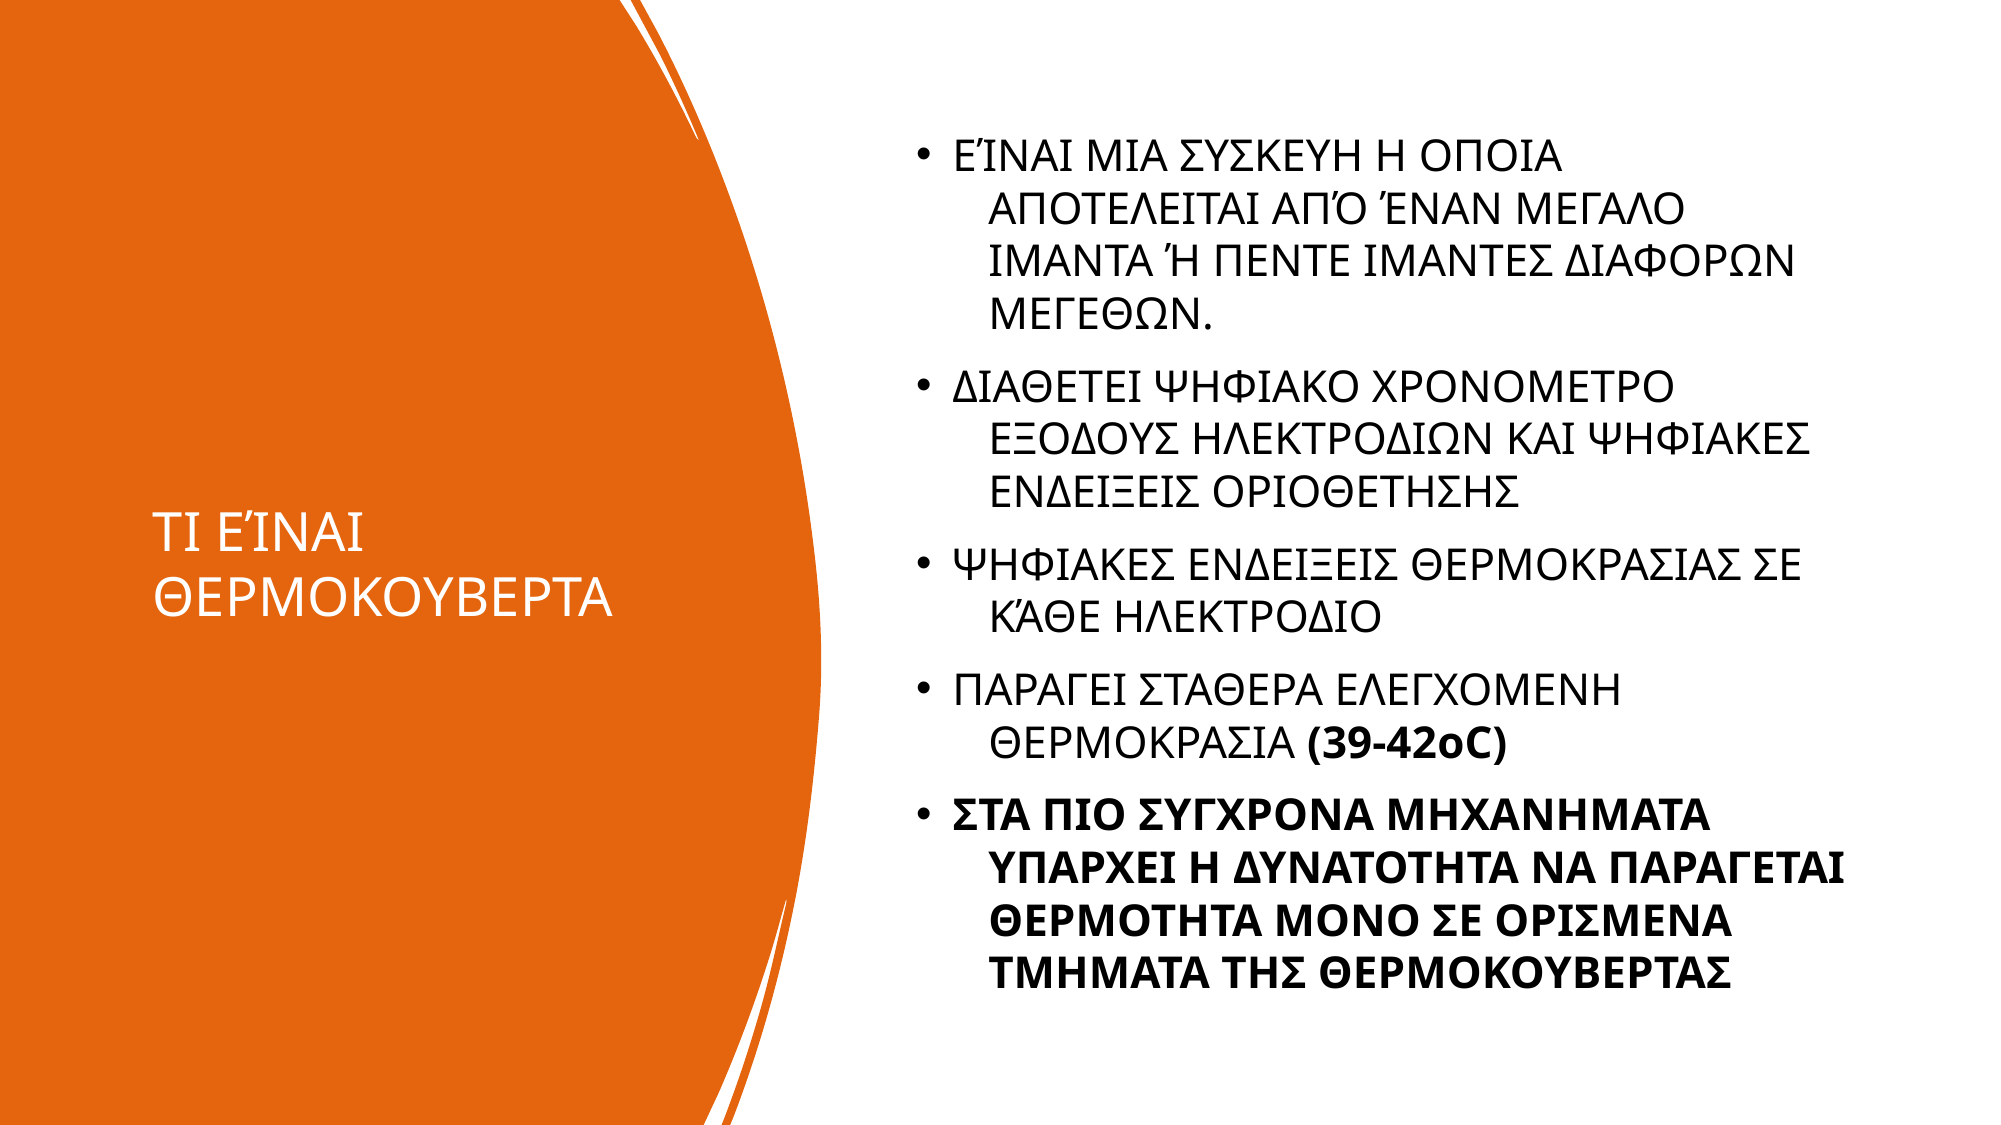

# ΤΙ ΕΊΝΑΙ ΘΕΡΜΟΚΟΥΒΕΡΤΑ
ΕΊΝΑΙ ΜΙΑ ΣΥΣΚΕΥΗ Η ΟΠΟΙΑ ΑΠΟΤΕΛΕΙΤΑΙ ΑΠΌ ΈΝΑΝ ΜΕΓΑΛΟ ΙΜΑΝΤΑ Ή ΠΕΝΤΕ ΙΜΑΝΤΕΣ ΔΙΑΦΟΡΩΝ ΜΕΓΕΘΩΝ.
ΔΙΑΘΕΤΕΙ ΨΗΦΙΑΚΟ ΧΡΟΝΟΜΕΤΡΟ ΕΞΟΔΟΥΣ ΗΛΕΚΤΡΟΔΙΩΝ ΚΑΙ ΨΗΦΙΑΚΕΣ ΕΝΔΕΙΞΕΙΣ ΟΡΙΟΘΕΤΗΣΗΣ
ΨΗΦΙΑΚΕΣ ΕΝΔΕΙΞΕΙΣ ΘΕΡΜΟΚΡΑΣΙΑΣ ΣΕ ΚΆΘΕ ΗΛΕΚΤΡΟΔΙΟ
ΠΑΡΑΓΕΙ ΣΤΑΘΕΡΑ ΕΛΕΓΧΟΜΕΝΗ ΘΕΡΜΟΚΡΑΣΙΑ (39-42oC)
ΣΤΑ ΠΙΟ ΣΥΓΧΡΟΝΑ ΜΗΧΑΝΗΜΑΤΑ ΥΠΑΡΧΕΙ Η ΔΥΝΑΤΟΤΗΤΑ ΝΑ ΠΑΡΑΓΕΤΑΙ ΘΕΡΜΟΤΗΤΑ ΜΟΝΟ ΣΕ ΟΡΙΣΜΕΝΑ ΤΜΗΜΑΤΑ ΤΗΣ ΘΕΡΜΟΚΟΥΒΕΡΤΑΣ